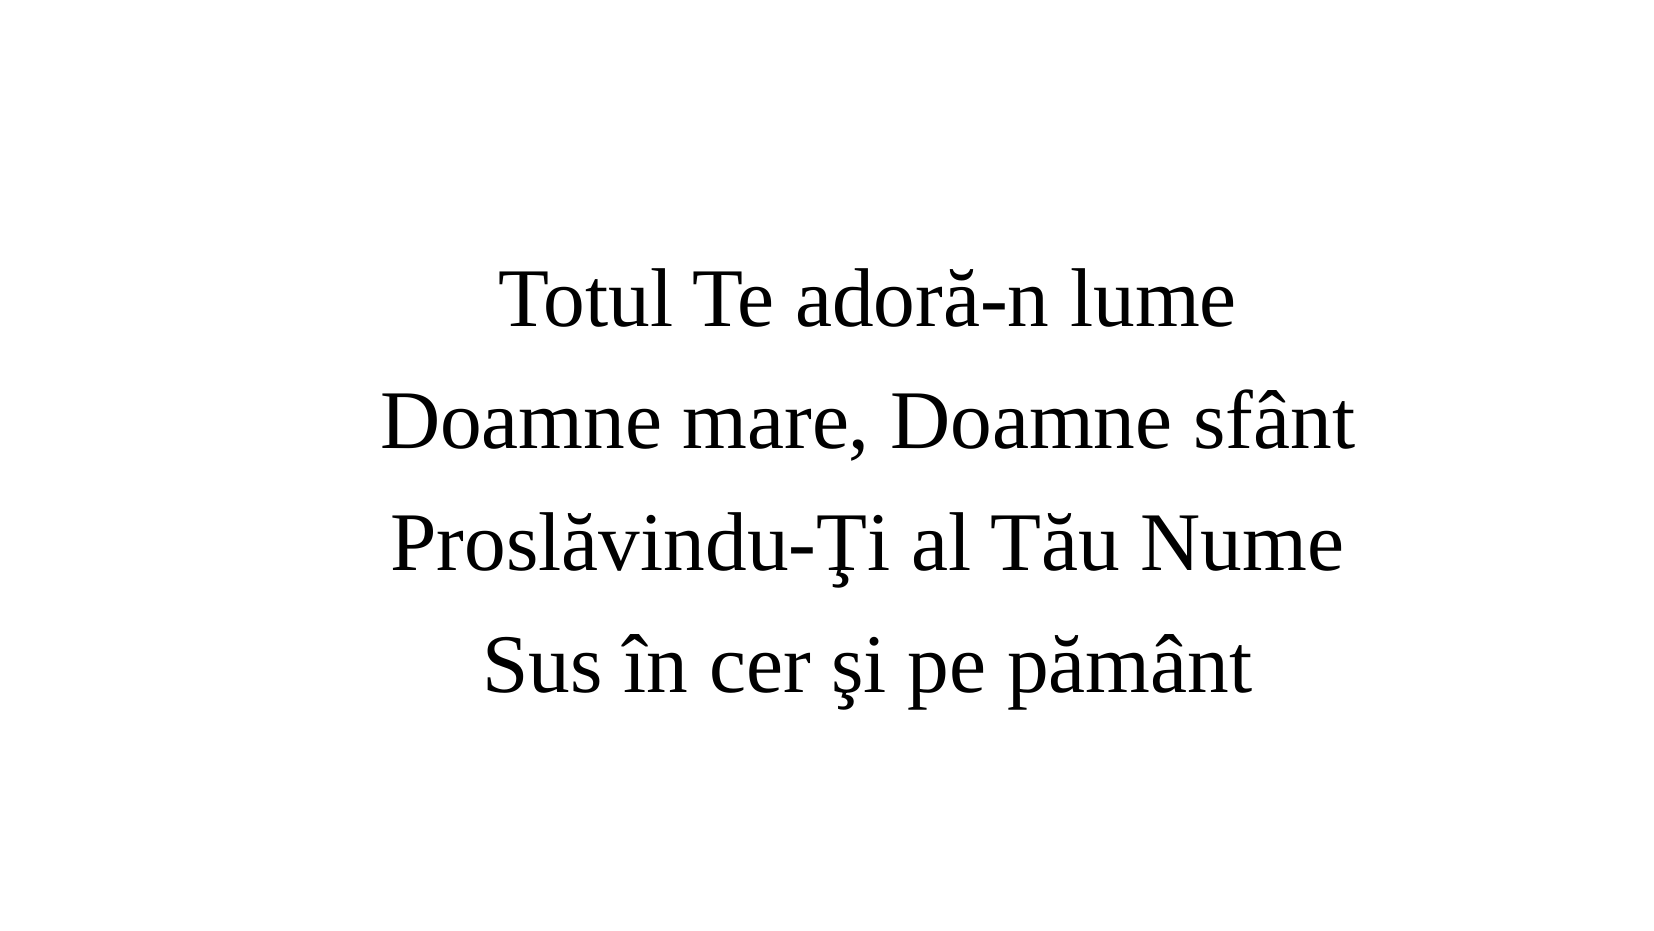

# Totul Te adoră-n lume
Doamne mare, Doamne sfânt
Proslăvindu-Ţi al Tău Nume
Sus în cer şi pe pământ